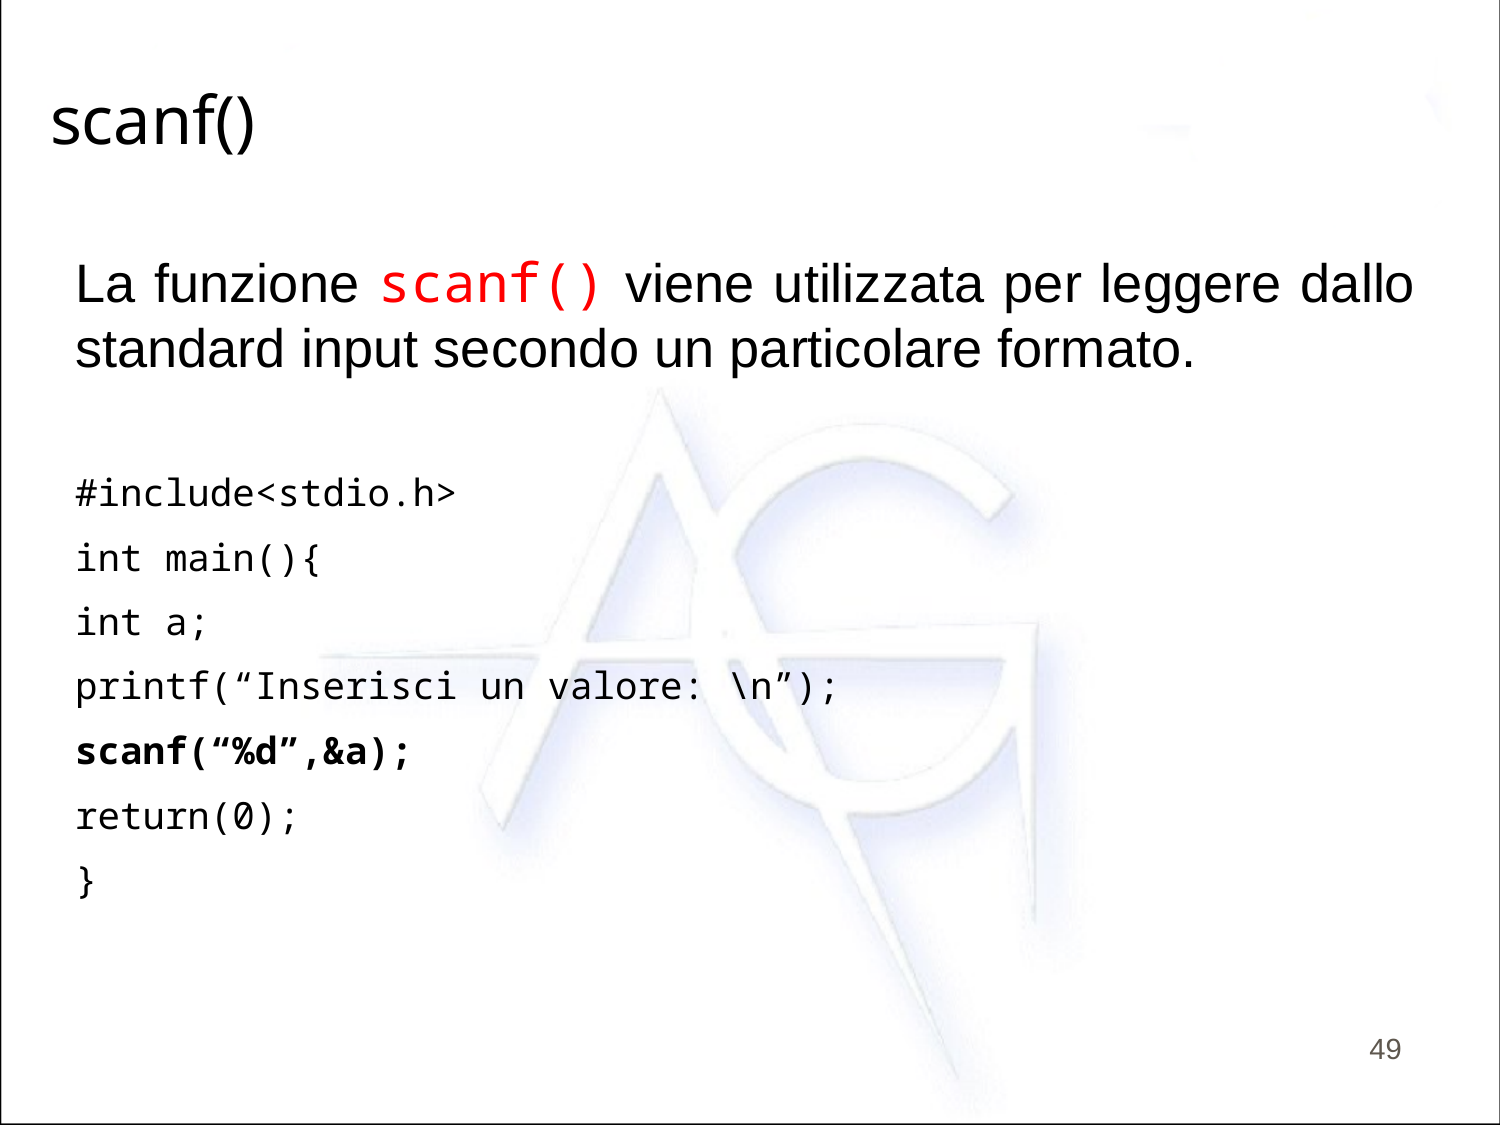

# scanf()
La funzione scanf() viene utilizzata per leggere dallo standard input secondo un particolare formato.
#include<stdio.h>
int main(){
int a;
printf(“Inserisci un valore: \n”);
scanf(“%d”,&a);
return(0);
}
49